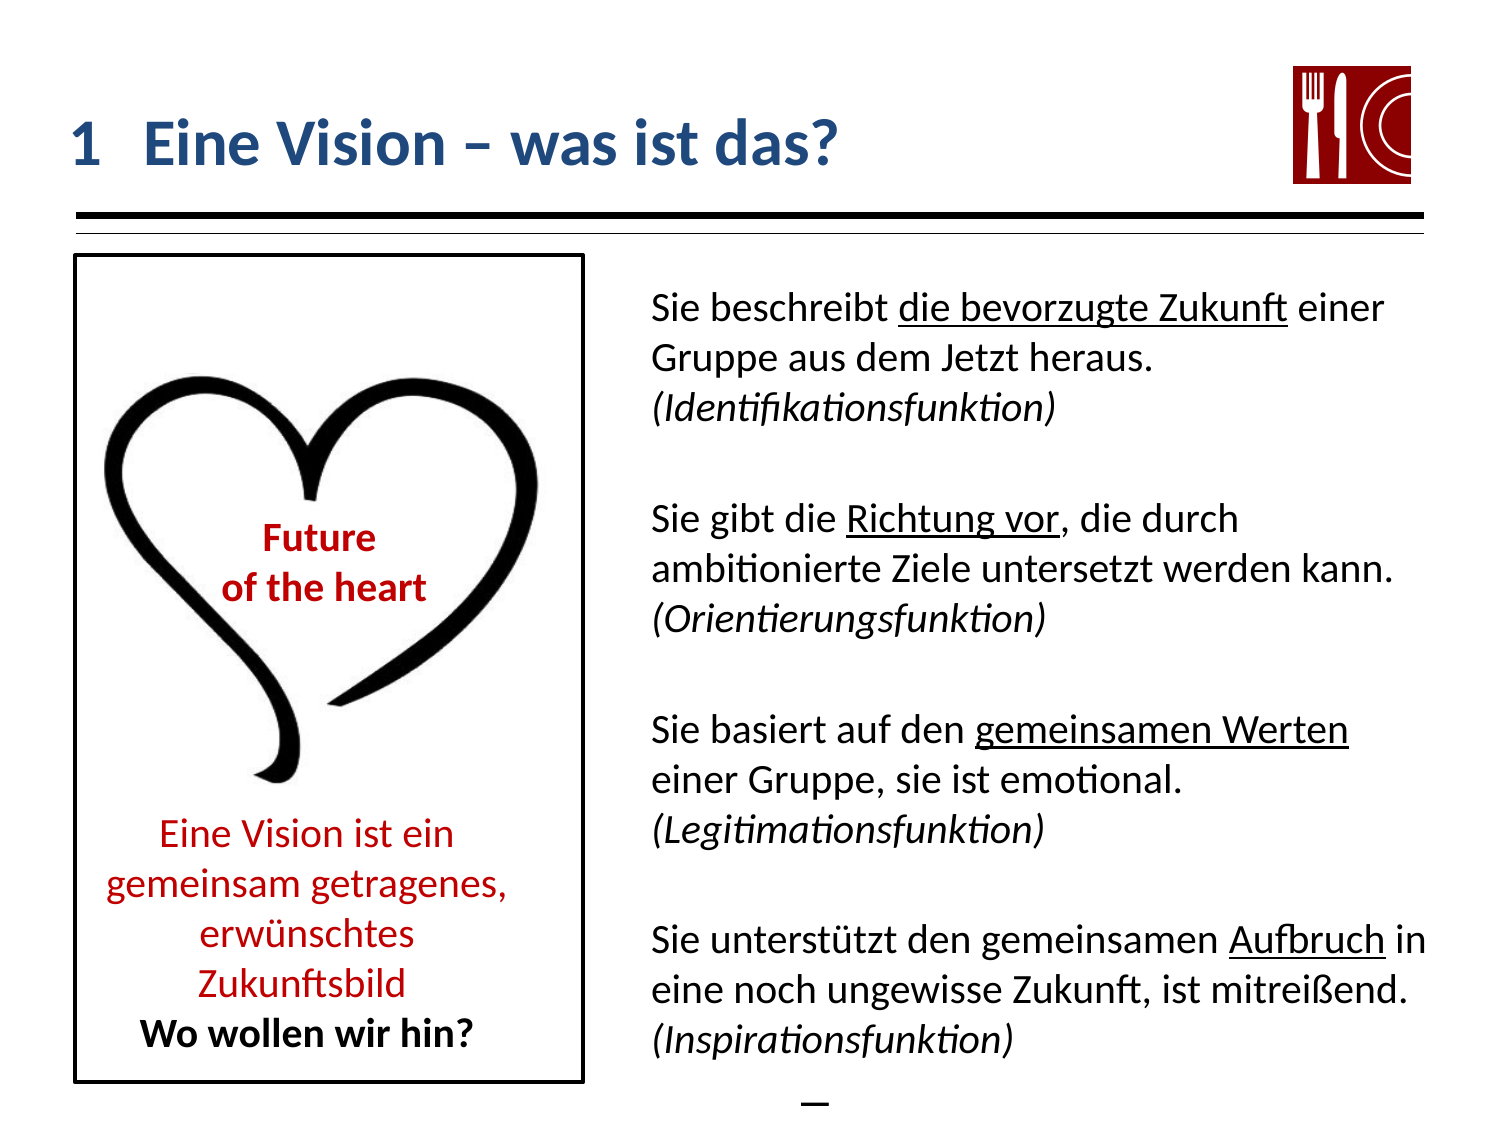

1	Eine Vision – was ist das?
# Sie beschreibt die bevorzugte Zukunft einer Gruppe aus dem Jetzt heraus. (Identifikationsfunktion)
Sie gibt die Richtung vor, die durch ambitionierte Ziele untersetzt werden kann.
(Orientierungsfunktion)
Sie basiert auf den gemeinsamen Werten einer Gruppe, sie ist emotional.
(Legitimationsfunktion)
Sie unterstützt den gemeinsamen Aufbruch in
eine noch ungewisse Zukunft, ist mitreißend.
(Inspirationsfunktion)
Future
of the heart
Eine Vision ist ein gemeinsam getragenes, erwünschtes Zukunftsbild
Wo wollen wir hin?